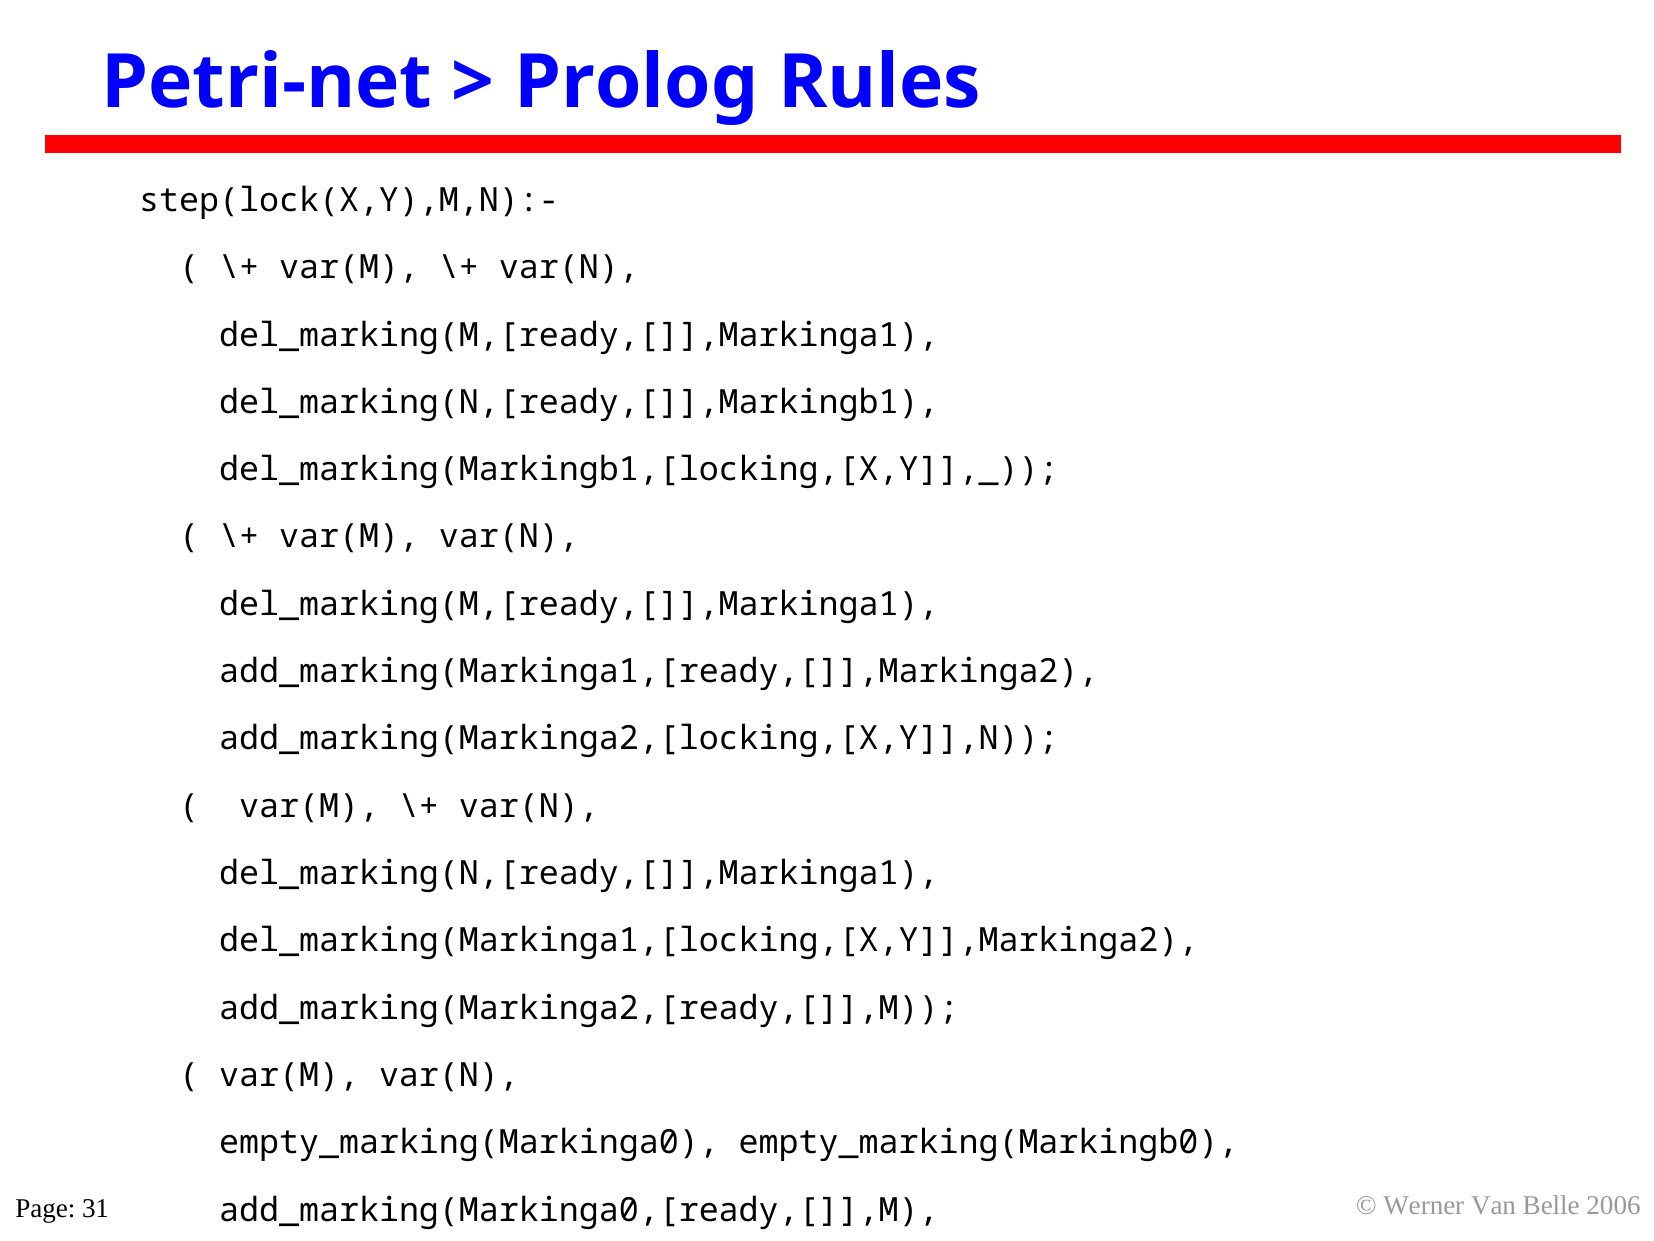

# Petri-net > Prolog Rules
step(lock(X,Y),M,N):-
 ( \+ var(M), \+ var(N),
 del_marking(M,[ready,[]],Markinga1),
 del_marking(N,[ready,[]],Markingb1),
 del_marking(Markingb1,[locking,[X,Y]],_));
 ( \+ var(M), var(N),
 del_marking(M,[ready,[]],Markinga1),
 add_marking(Markinga1,[ready,[]],Markinga2),
 add_marking(Markinga2,[locking,[X,Y]],N));
 ( var(M), \+ var(N),
 del_marking(N,[ready,[]],Markinga1),
 del_marking(Markinga1,[locking,[X,Y]],Markinga2),
 add_marking(Markinga2,[ready,[]],M));
 ( var(M), var(N),
 empty_marking(Markinga0), empty_marking(Markingb0),
 add_marking(Markinga0,[ready,[]],M),
 add_marking(Markingb0,[ready,[]],Markingb1),
 add_marking(Markingb1,[locking,[X,Y]],N)).